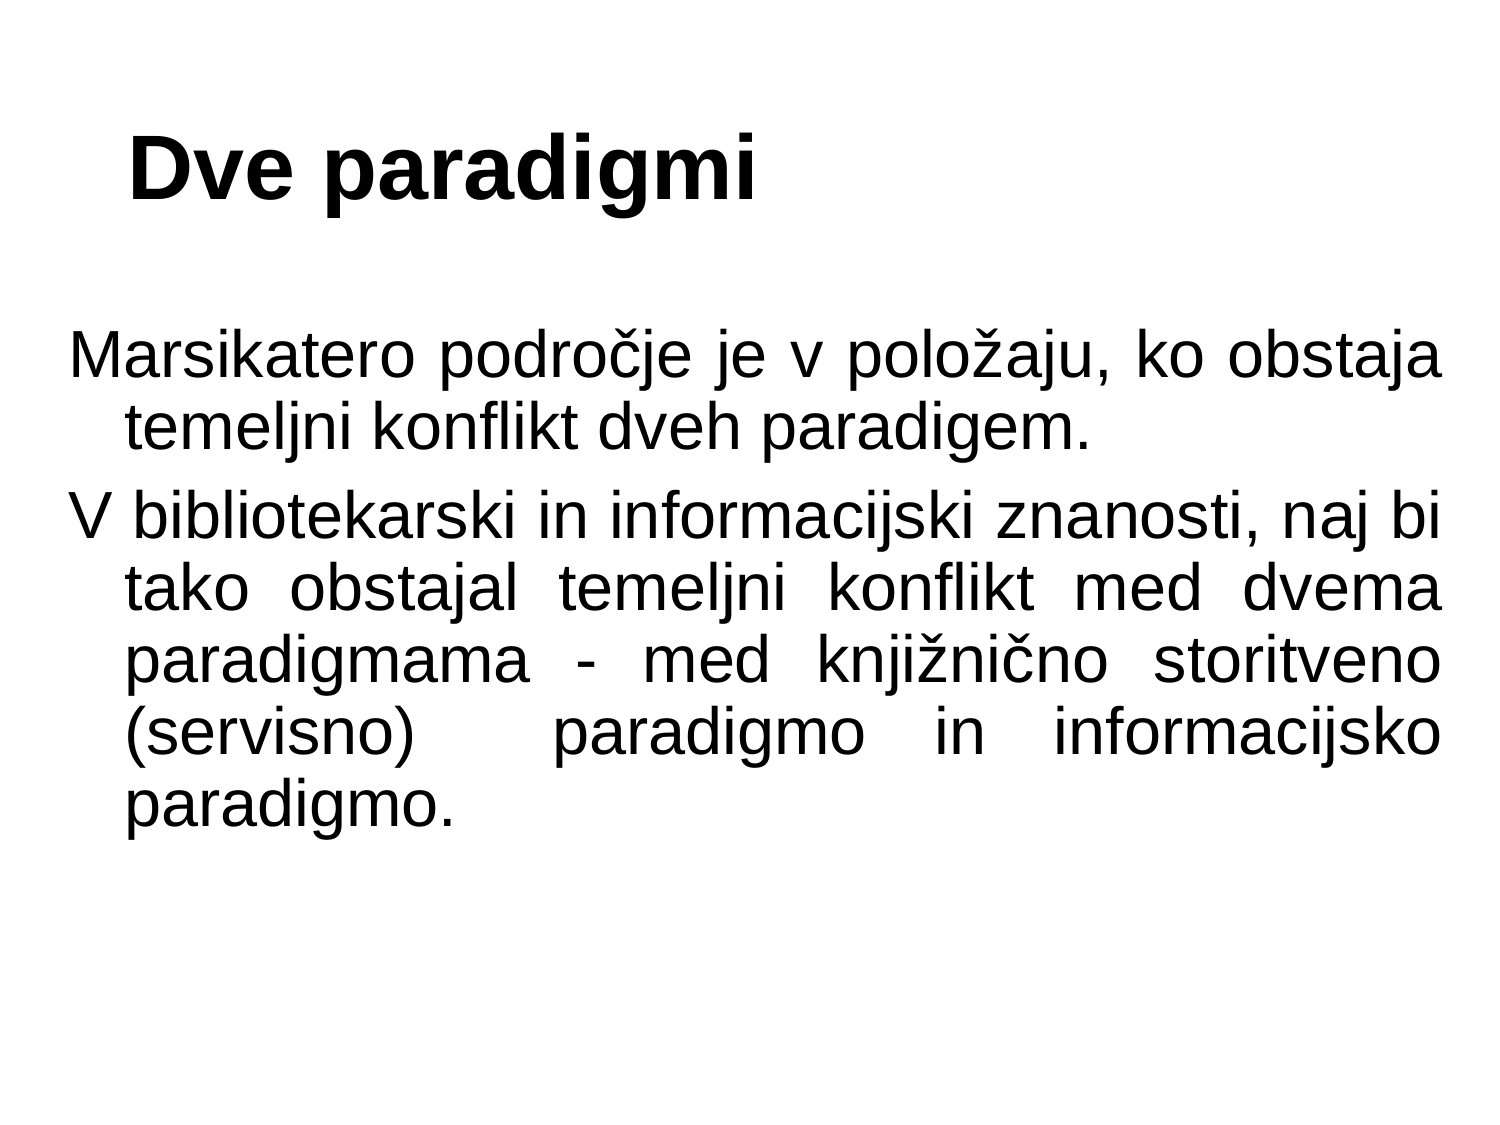

# Dve paradigmi
Marsikatero področje je v položaju, ko obstaja temeljni konflikt dveh paradigem.
V bibliotekarski in informacijski znanosti, naj bi tako obstajal temeljni konflikt med dvema paradigmama - med knjižnično storitveno (servisno) paradigmo in informacijsko paradigmo.
BINK, FF, Univerza v Ljubljani
15